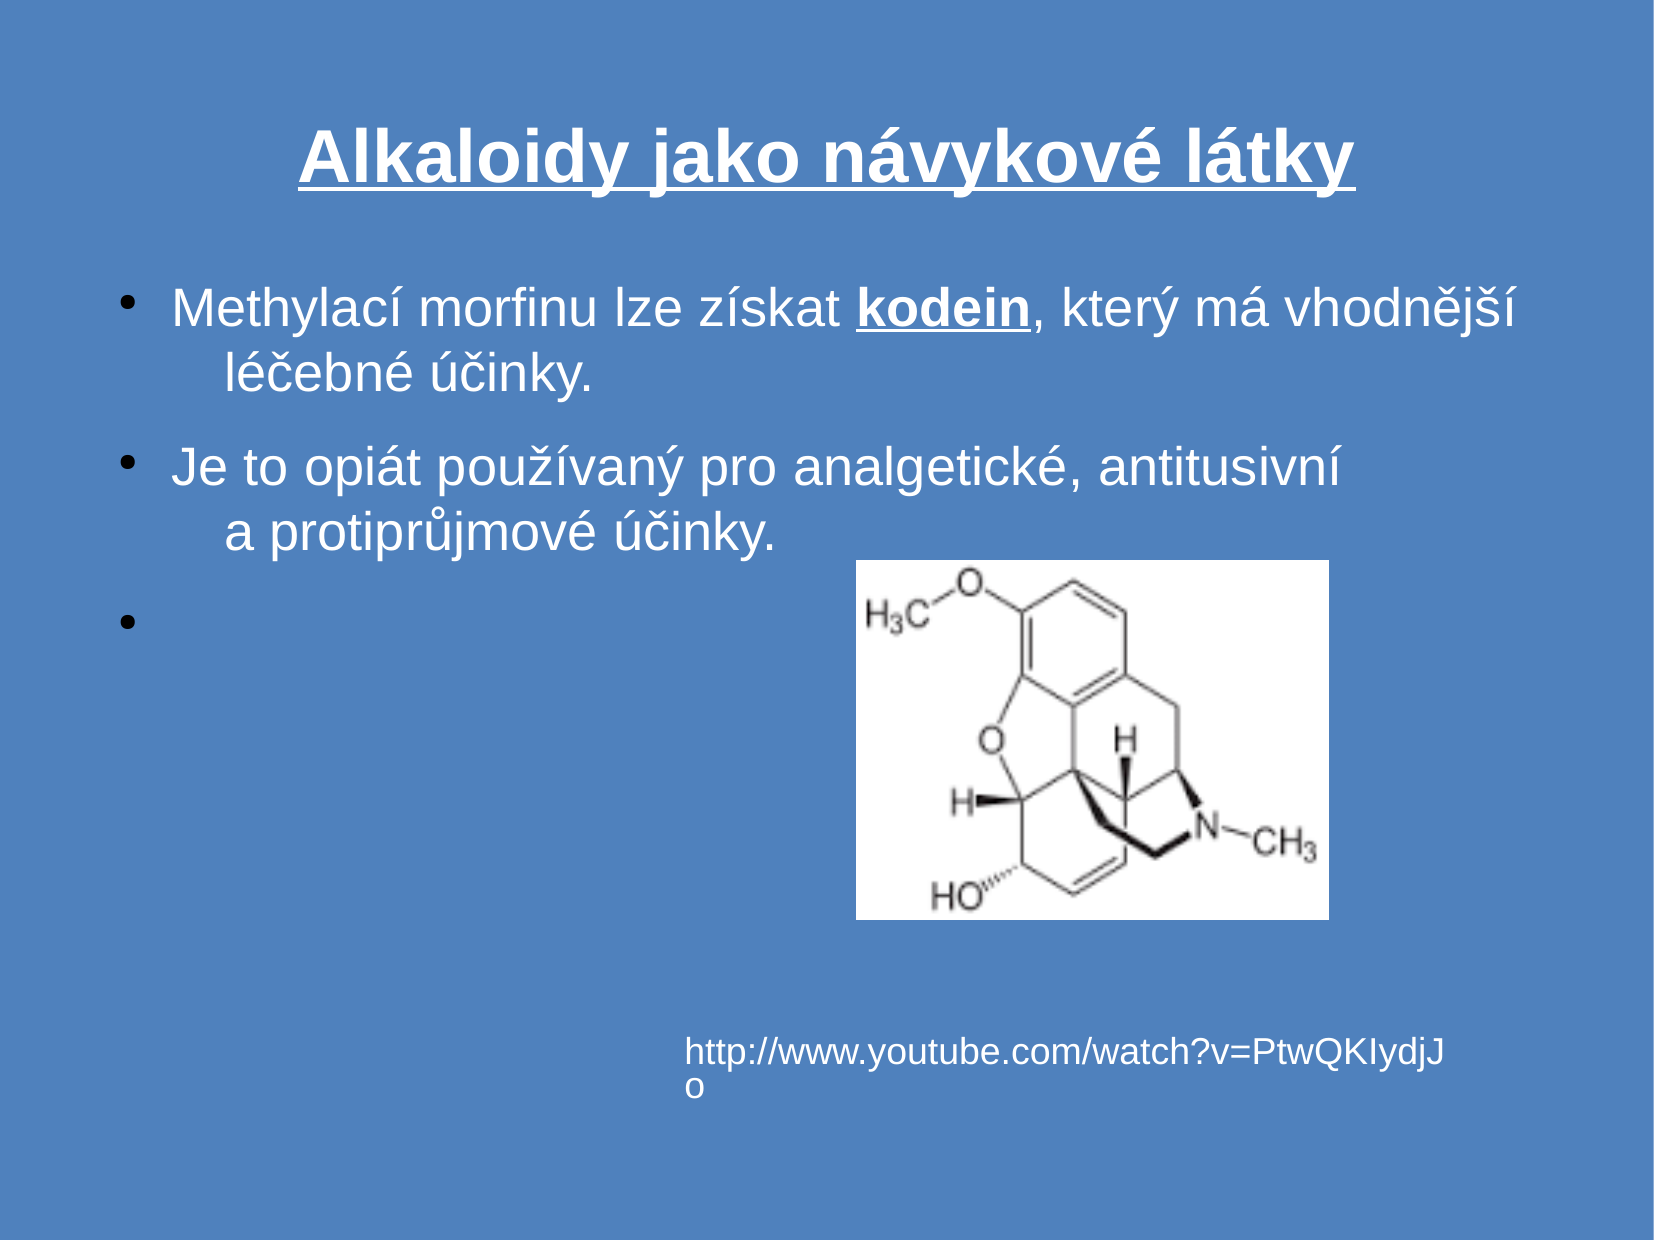

# Alkaloidy jako návykové látky
Methylací morfinu lze získat kodein, který má vhodnější léčebné účinky.
Je to opiát používaný pro analgetické, antitusivní a protiprůjmové účinky.
http://www.youtube.com/watch?v=PtwQKIydjJo